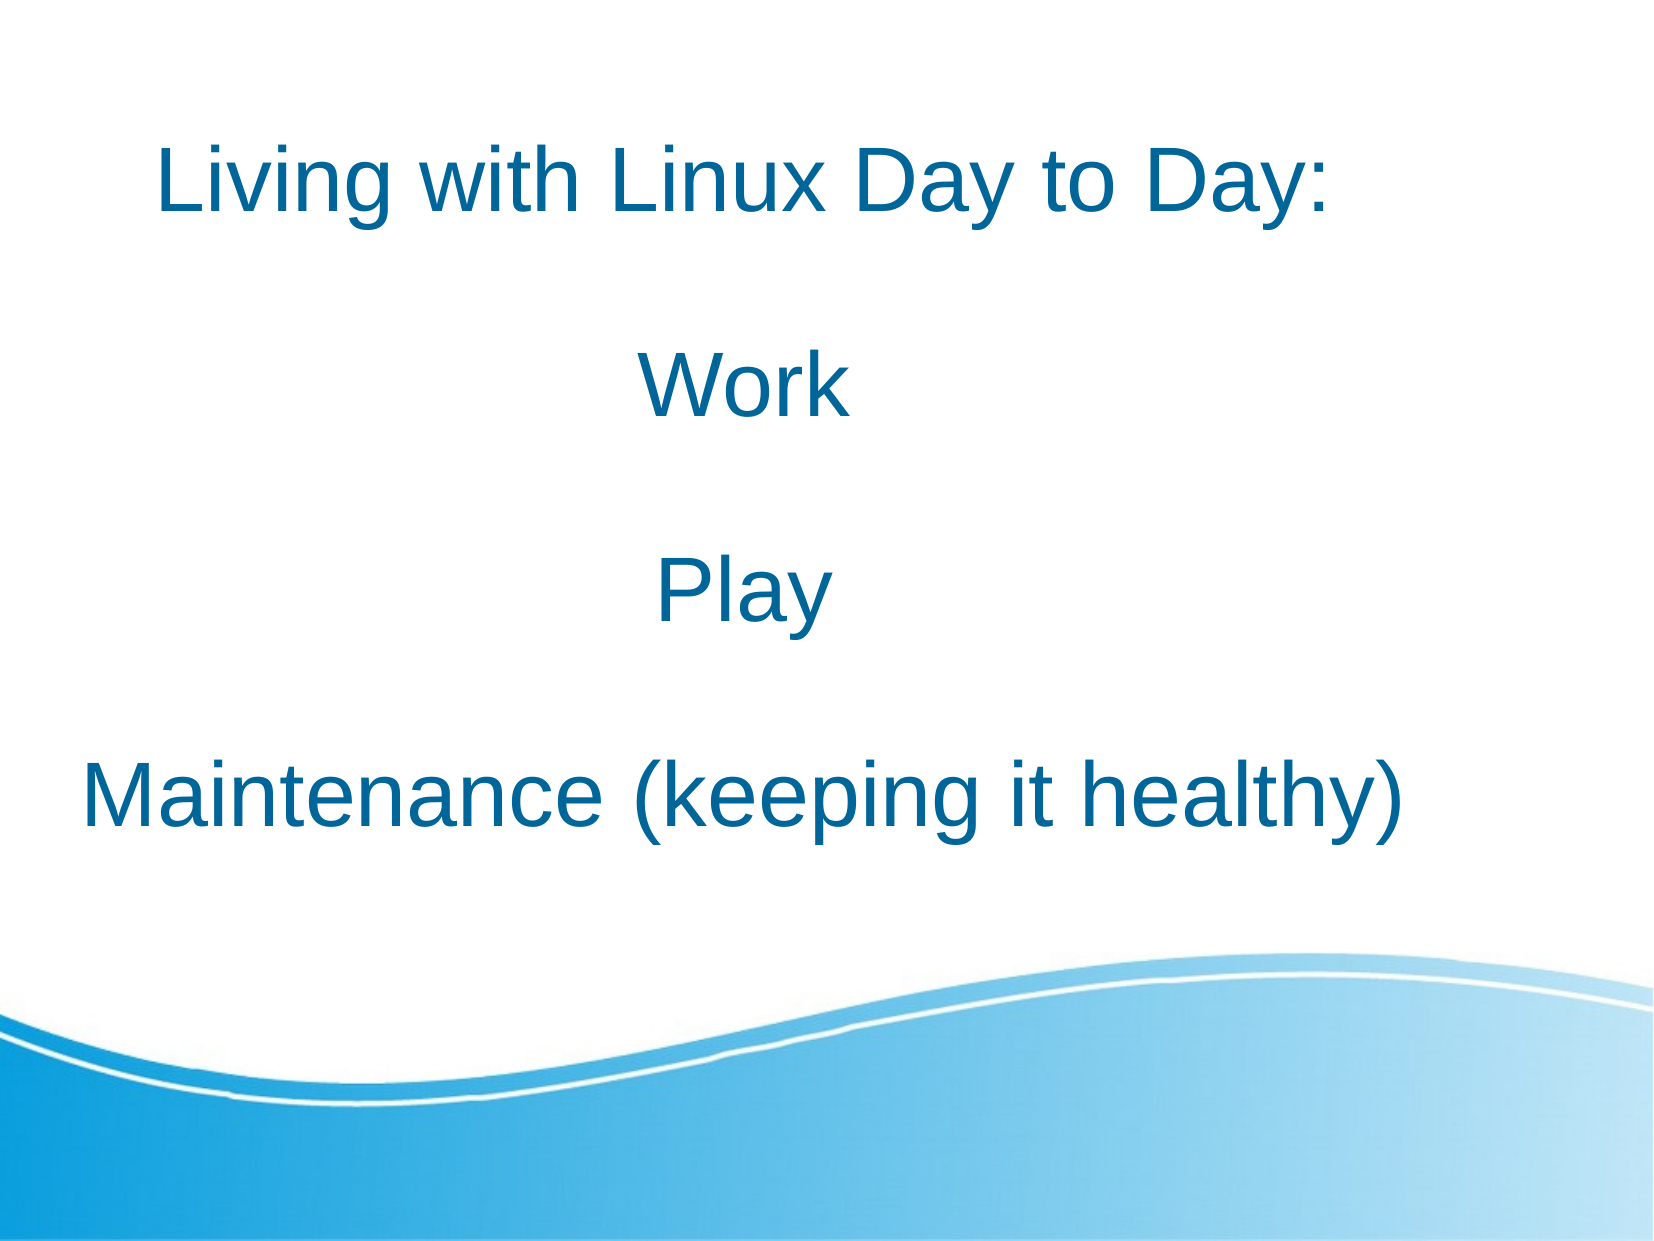

# Living with Linux Day to Day: Work Play Maintenance (keeping it healthy)